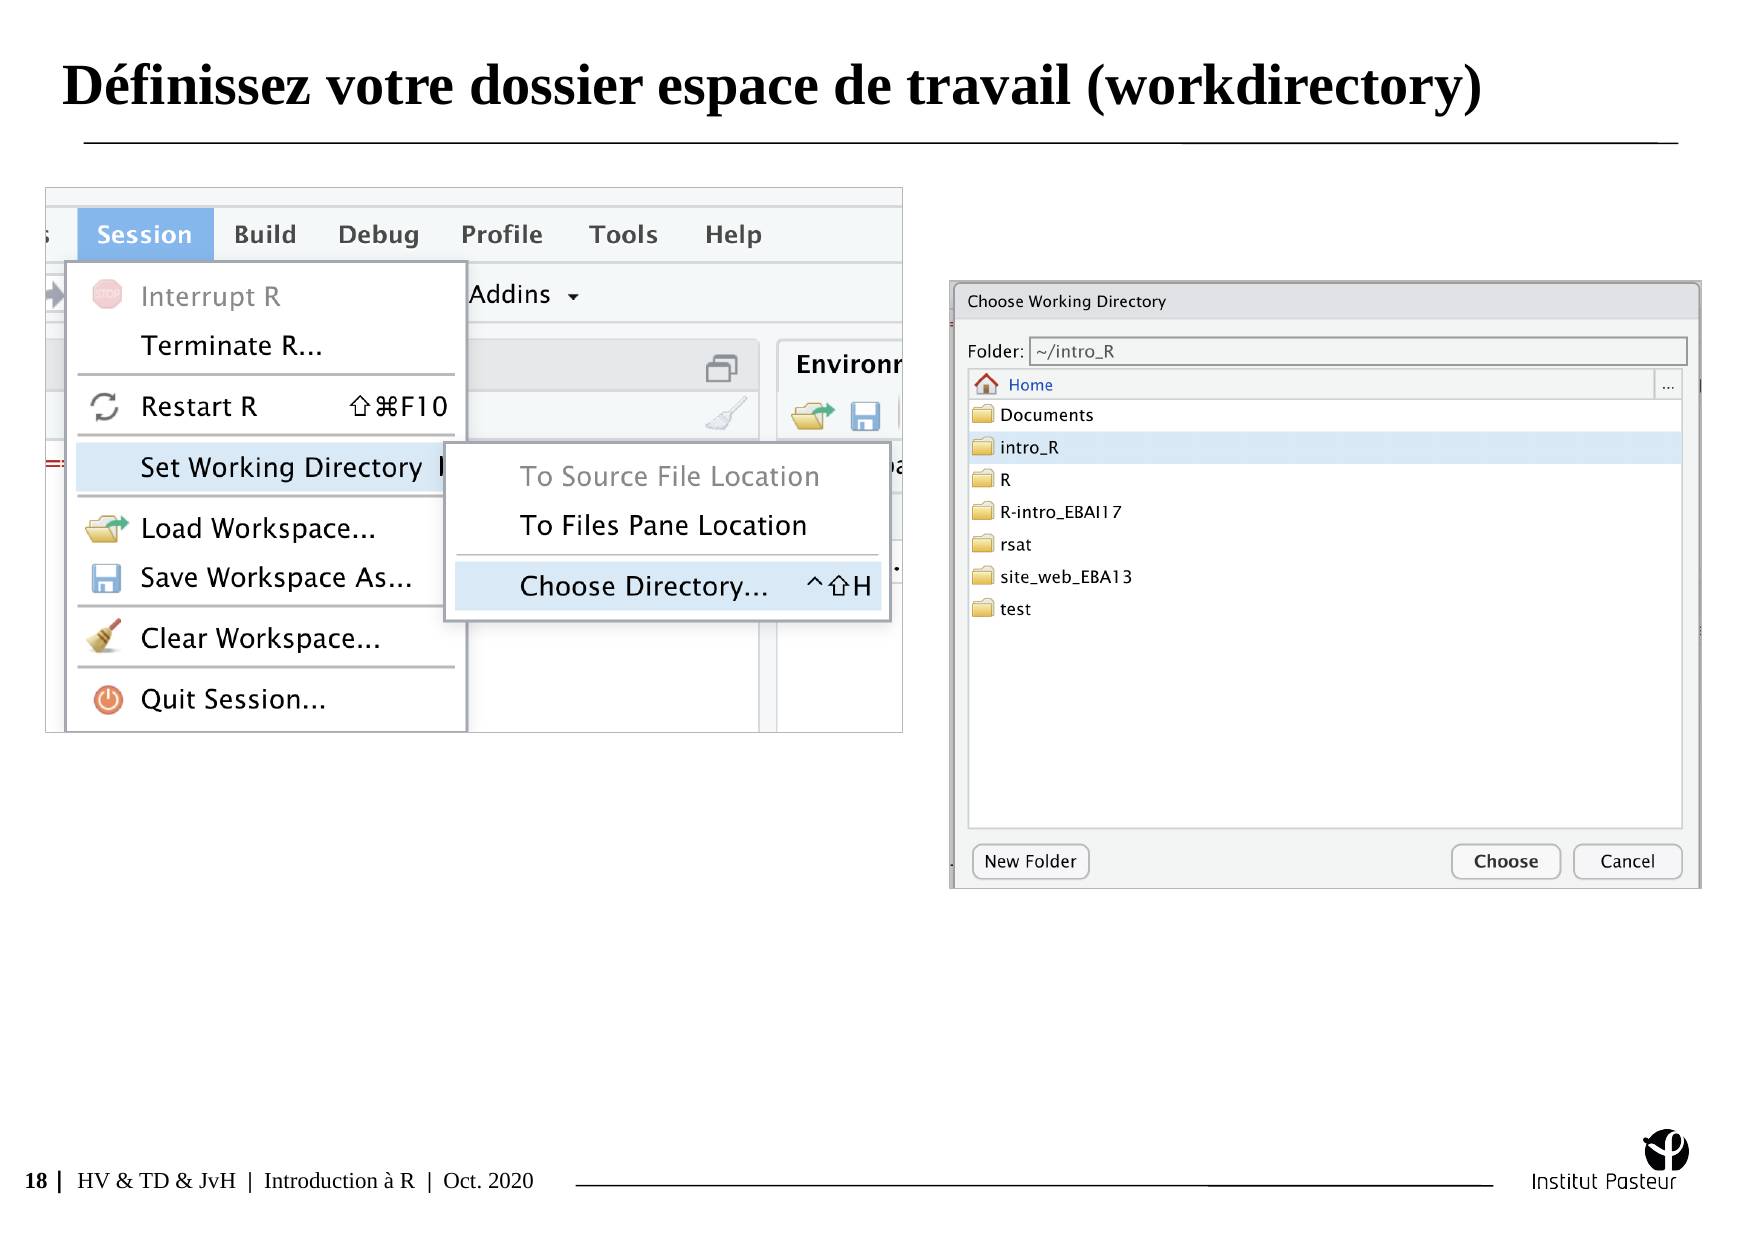

Définissez votre dossier espace de travail (workdirectory)